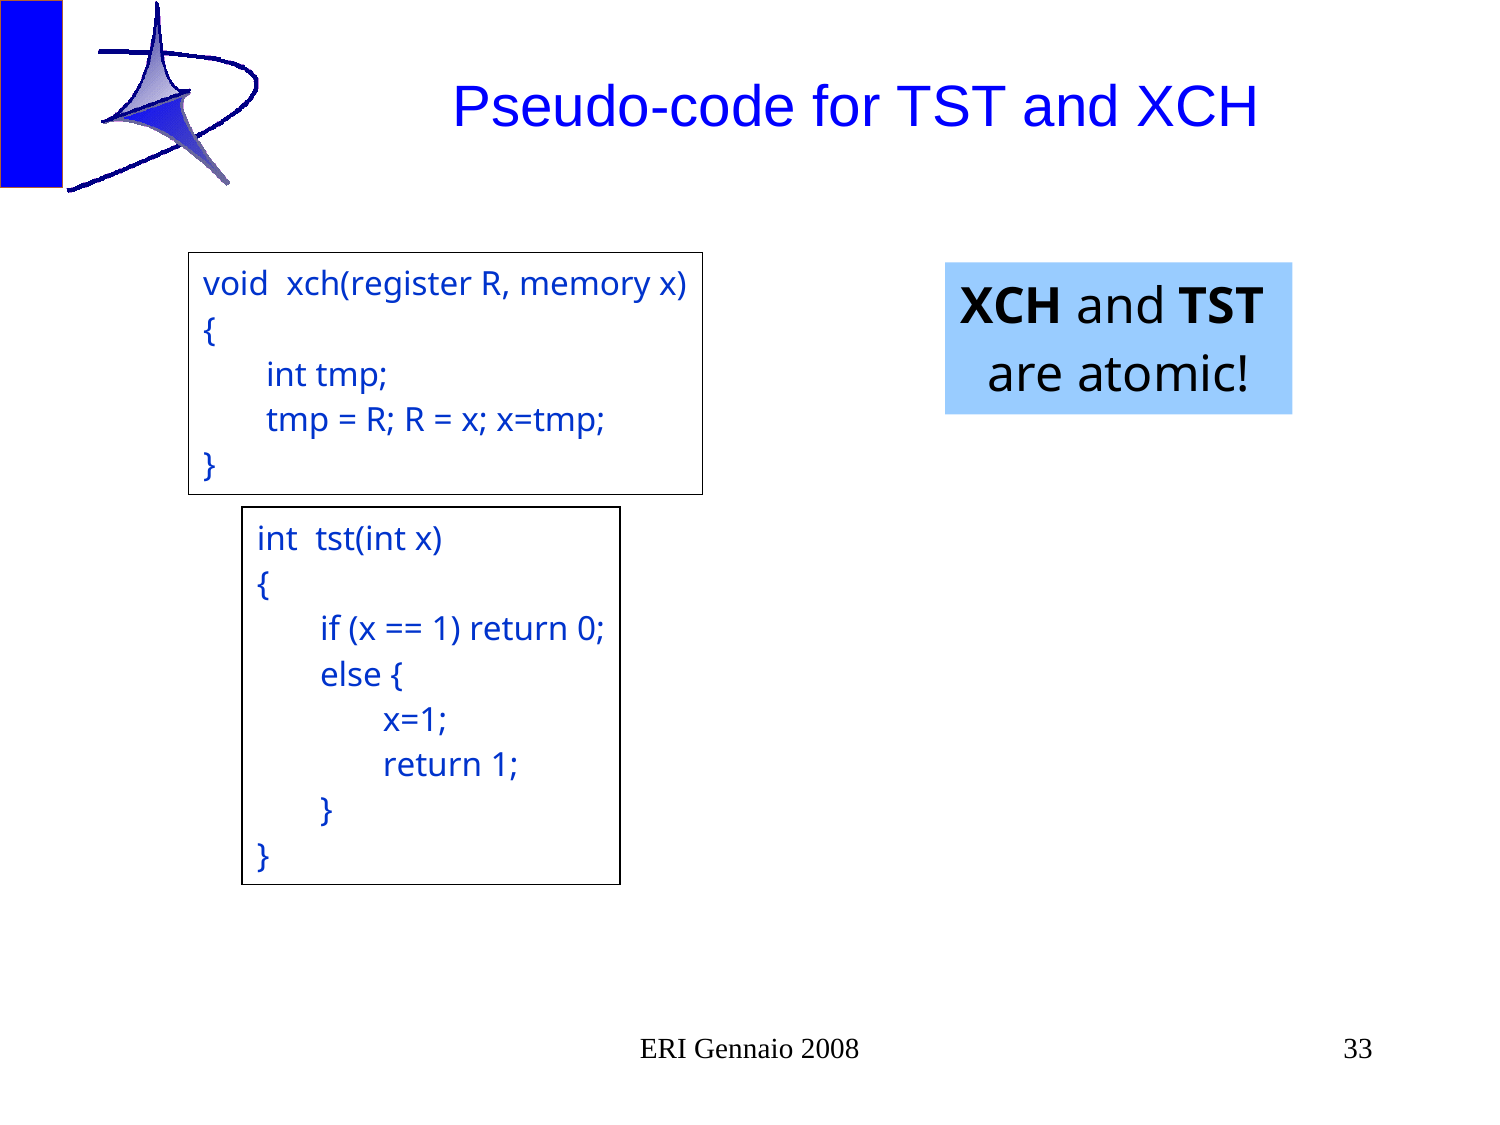

# Pseudo-code for TST and XCH
void xch(register R, memory x)
{
	int tmp;
	tmp = R; R = x; x=tmp;
}
XCH and TST
are atomic!
int tst(int x)
{
	if (x == 1) return 0;
	else {
		x=1;
		return 1;
	}
}
ERI Gennaio 2008
33